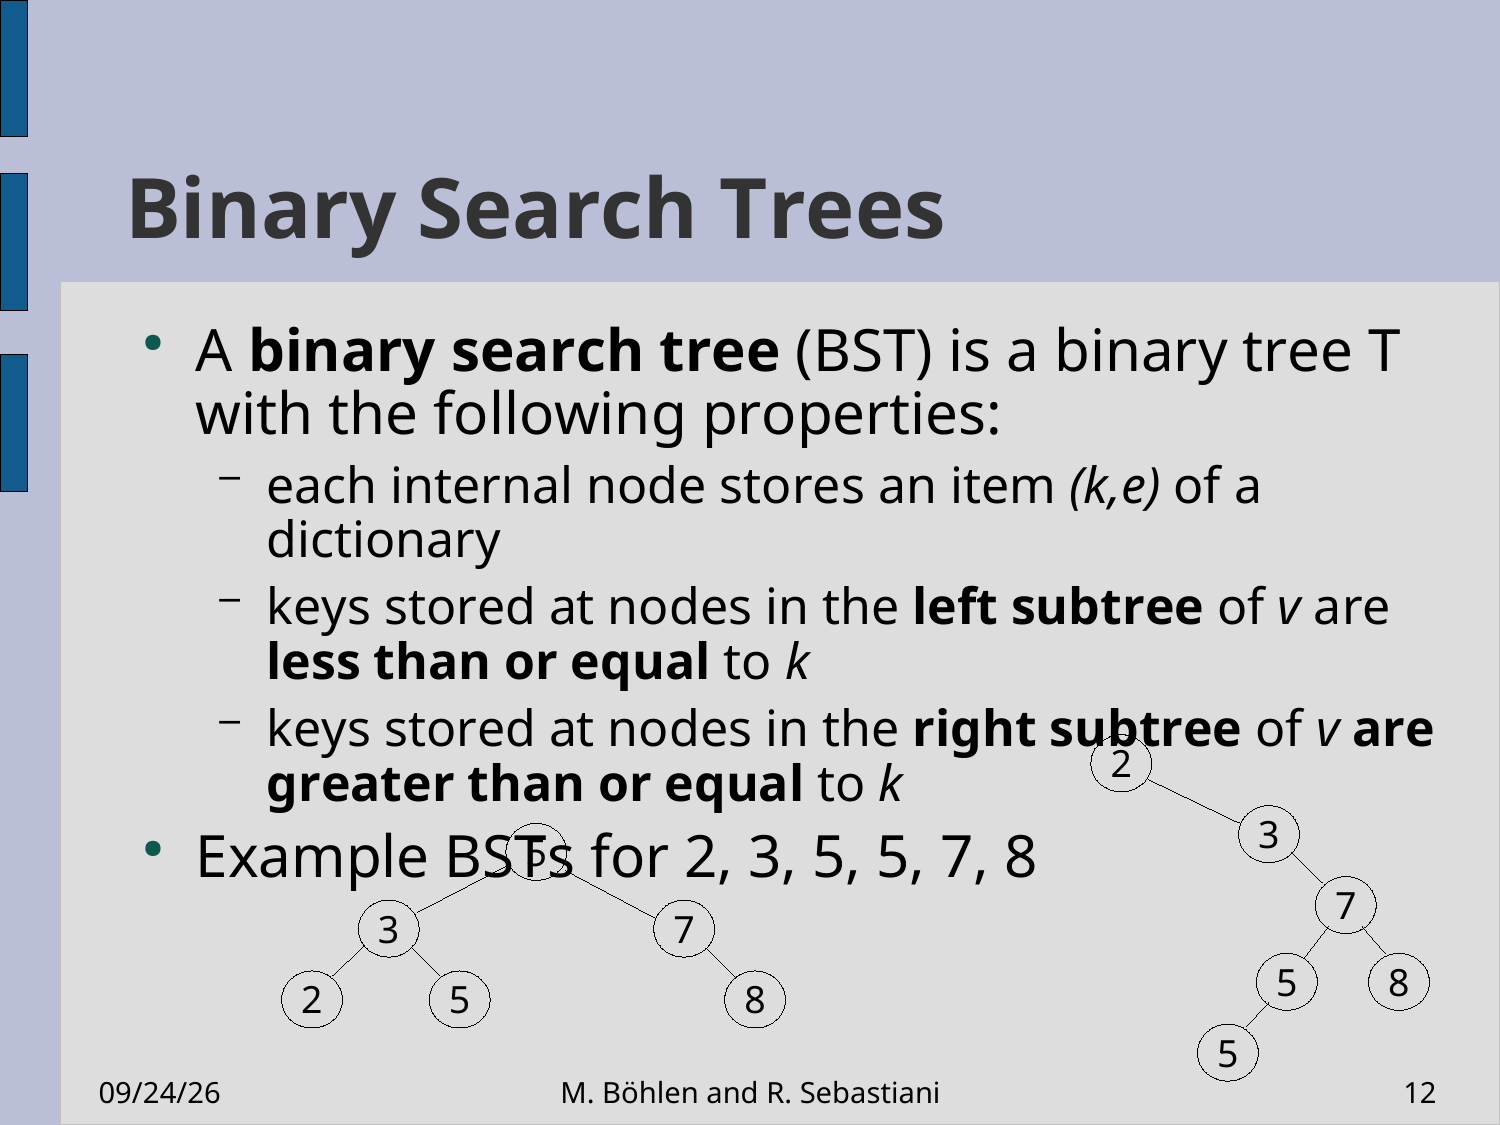

Binary Search Trees
# A binary search tree (BST) is a binary tree T with the following properties:
each internal node stores an item (k,e) of a dictionary
keys stored at nodes in the left subtree of v are less than or equal to k
keys stored at nodes in the right subtree of v are greater than or equal to k
Example BSTs for 2, 3, 5, 5, 7, 8
2
3
5
7
3
7
5
8
2
5
8
5
M. Böhlen and R. Sebastiani
12